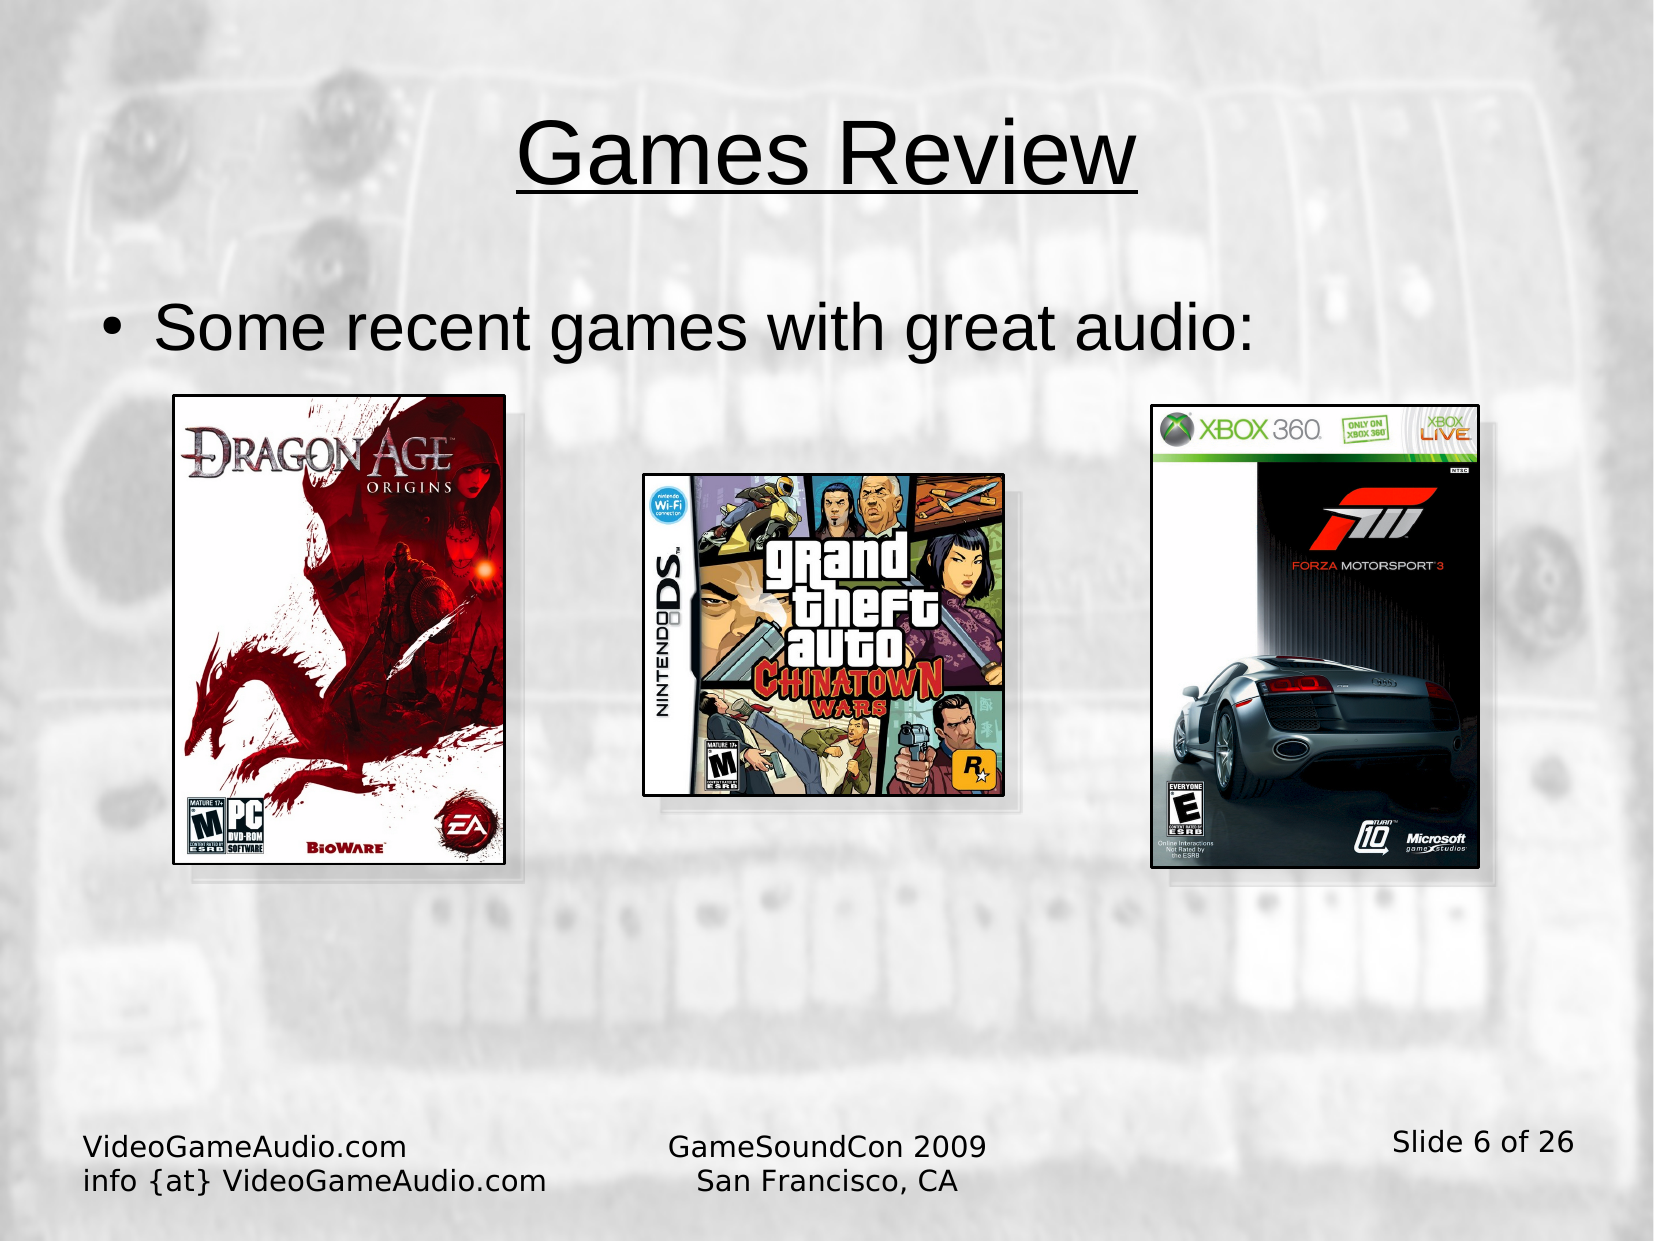

# Games Review
Some recent games with great audio:
6